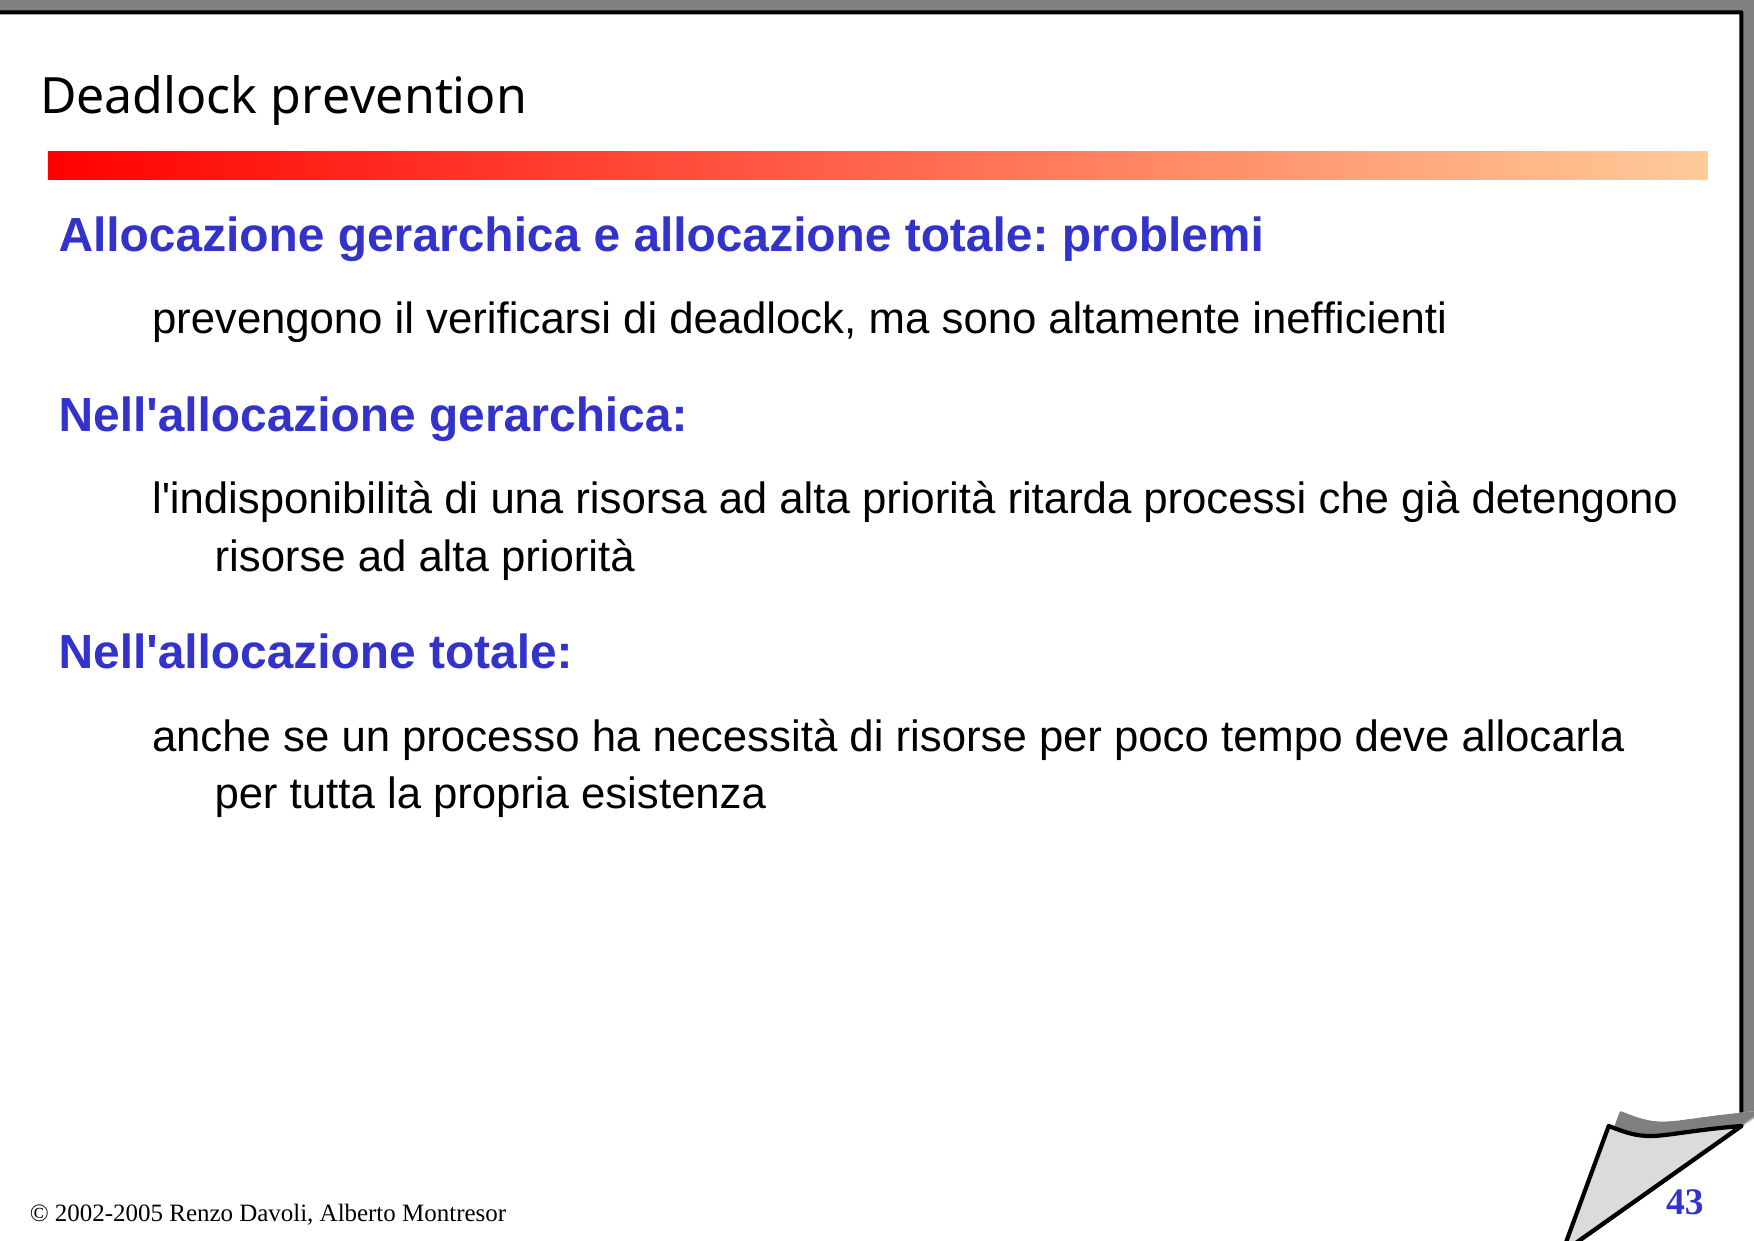

# Deadlock prevention
Allocazione gerarchica e allocazione totale: problemi
prevengono il verificarsi di deadlock, ma sono altamente inefficienti
Nell'allocazione gerarchica:
l'indisponibilità di una risorsa ad alta priorità ritarda processi che già detengono risorse ad alta priorità
Nell'allocazione totale:
anche se un processo ha necessità di risorse per poco tempo deve allocarla per tutta la propria esistenza